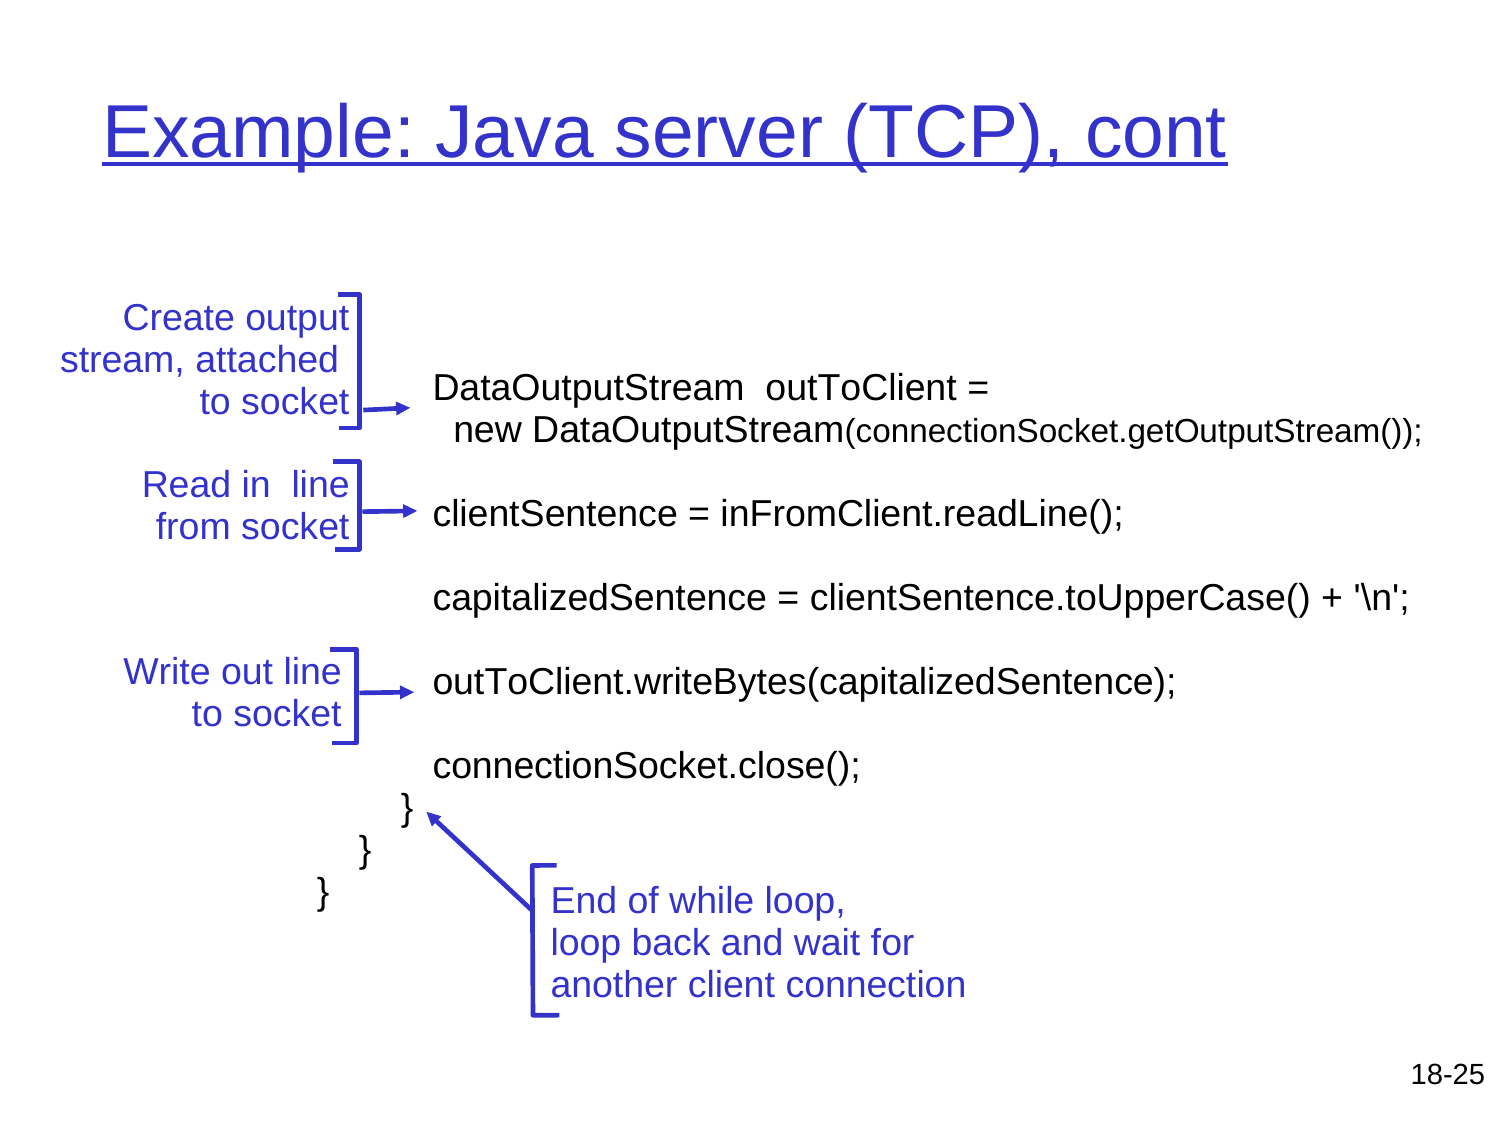

# Example: Java server (TCP), cont
 DataOutputStream outToClient =
 new DataOutputStream(connectionSocket.getOutputStream());
 clientSentence = inFromClient.readLine();
 capitalizedSentence = clientSentence.toUpperCase() + '\n';
 outToClient.writeBytes(capitalizedSentence);
 connectionSocket.close();
 }
 }
}
Create output
stream, attached
to socket
Read in line
from socket
Write out line
to socket
End of while loop,
loop back and wait for
another client connection
25